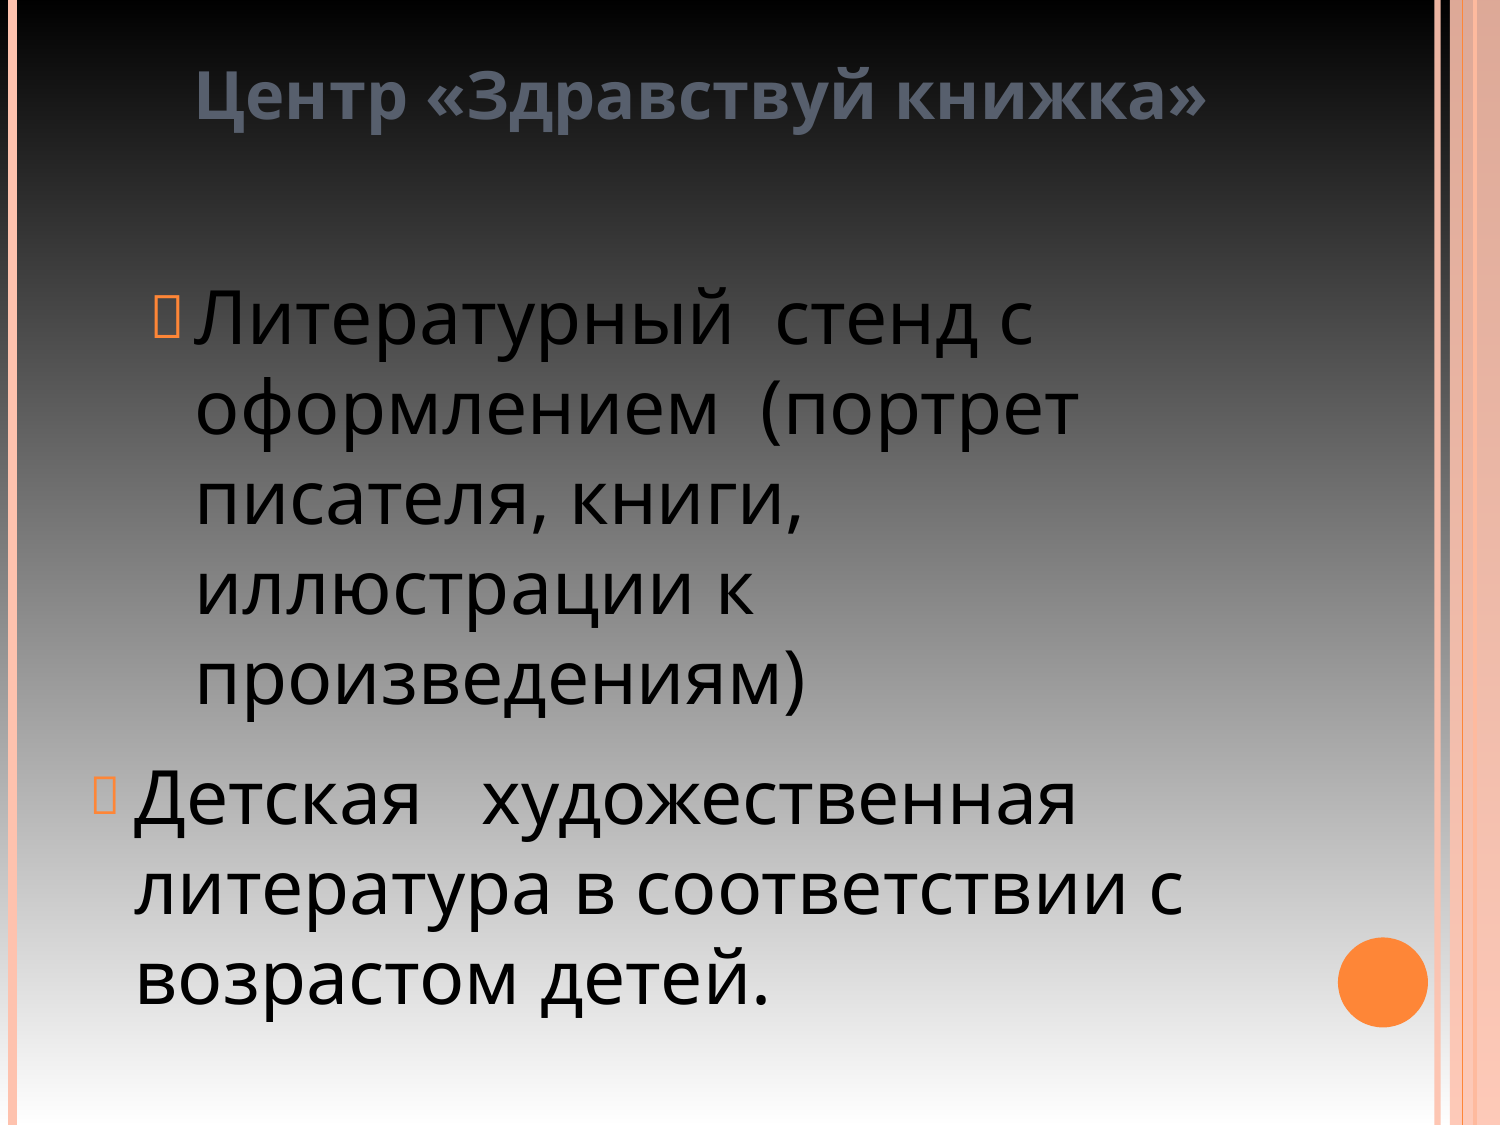

# Центр «Здравствуй книжка»
Литературный стенд с оформлением (портрет писателя, книги, иллюстрации к произведениям)
Детская художественная литература в соответствии с возрастом детей.